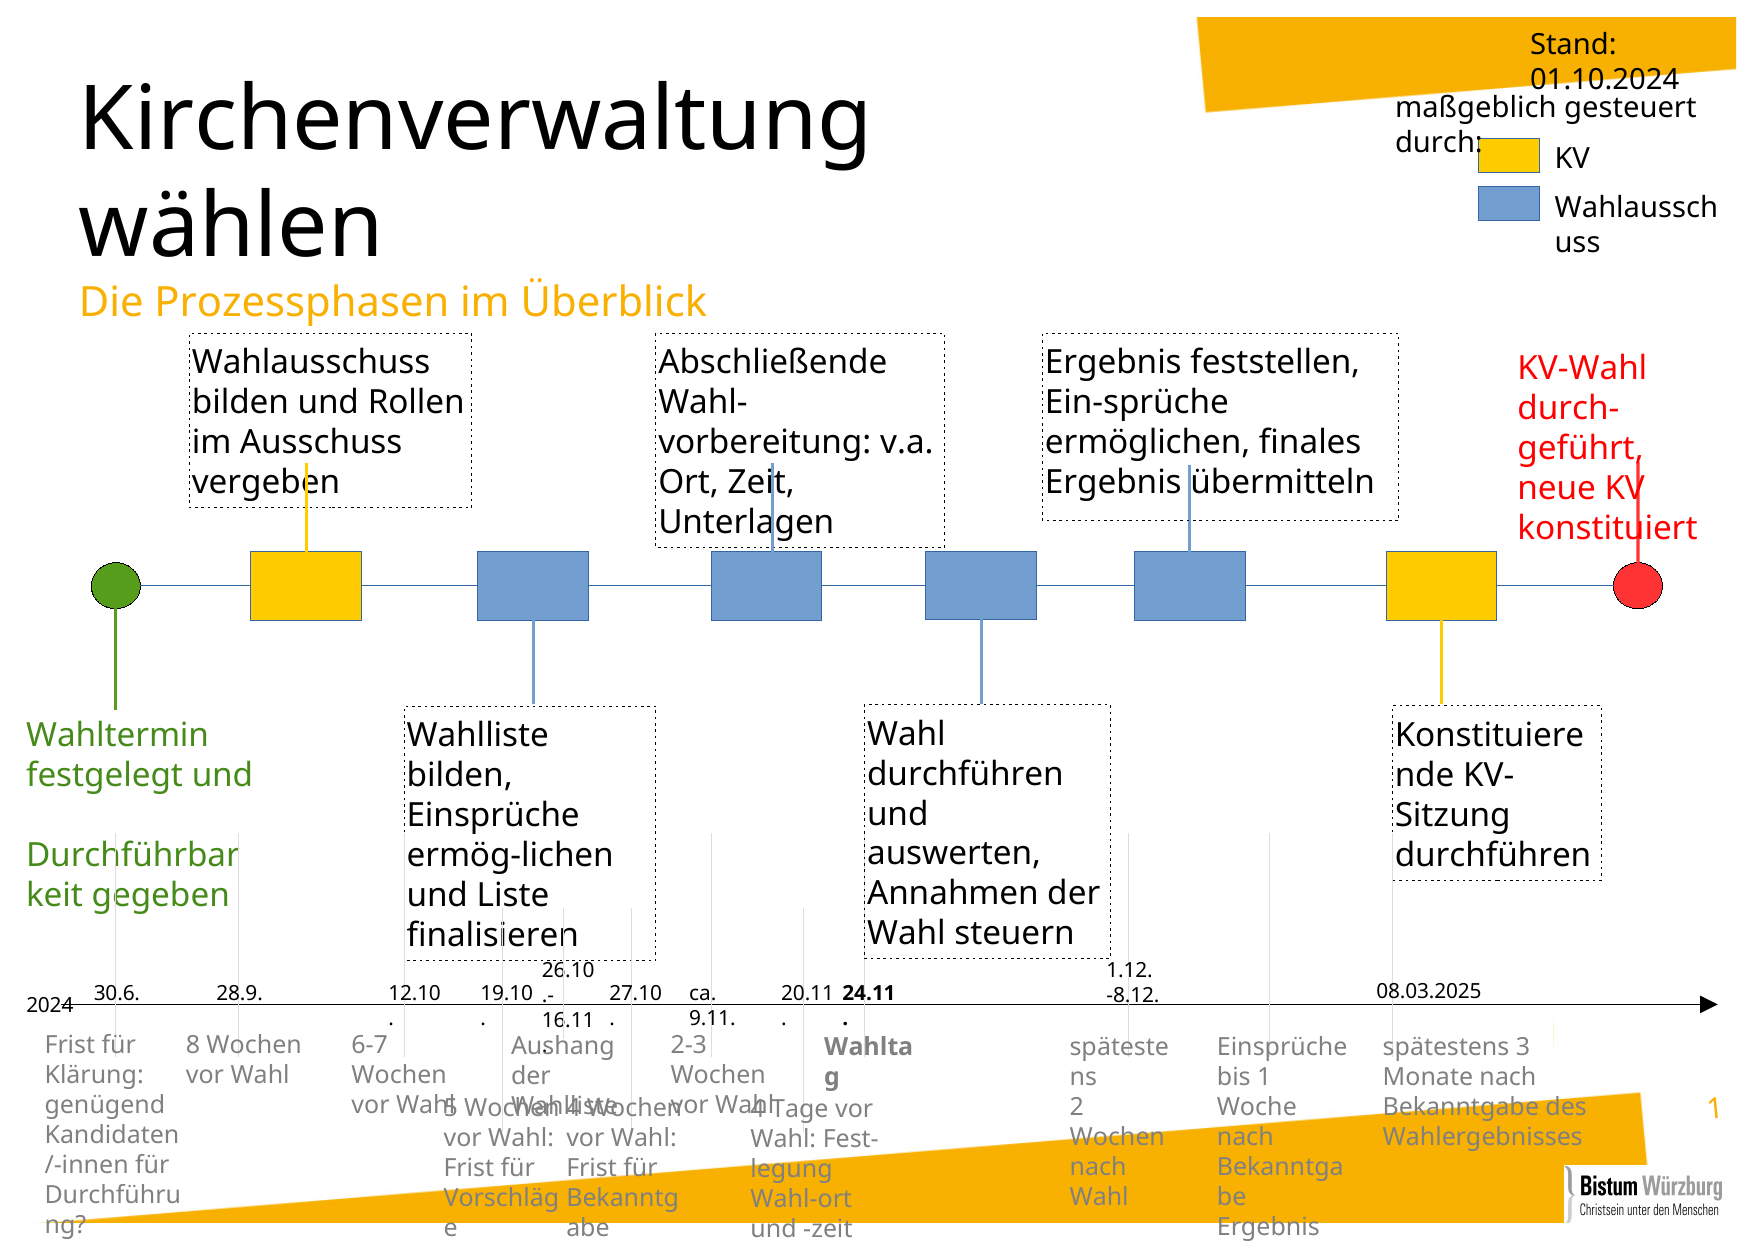

# Kirchenverwaltung wählen Die Prozessphasen im Überblick
maßgeblich gesteuert durch:
KV
Wahlausschuss
Wahlausschuss bilden und Rollen im Ausschuss vergeben
Abschließende Wahl-vorbereitung: v.a. Ort, Zeit, Unterlagen
Ergebnis feststellen, Ein-sprüche ermöglichen, finales Ergebnis übermitteln
KV-Wahl durch-geführt, neue KV konstituiert
Wahl durchführen und auswerten, Annahmen der Wahl steuern
Wahltermin festgelegt und Durchführbarkeit gegeben
Konstituierende KV-Sitzung durchführen
Wahlliste bilden, Einsprüche ermög-lichen und Liste finalisieren
1.12.
-8.12.
26.10.-16.11.
08.03.2025
24.11.
30.6.
28.9.
12.10.
19.10.
27.10.
ca. 9.11.
20.11.
2024
Frist für Klärung: genügend Kandidaten/-innen für Durchführung?
8 Wochen vor Wahl
6-7 Wochen vor Wahl
2-3 Wochen vor Wahl
Aushang der Wahlliste
Wahltag
spätestens
2 Wochen nach Wahl
Einsprüche bis 1 Woche nach Bekanntgabe Ergebnis
spätestens 3 Monate nach Bekanntgabe des Wahlergebnisses
5 Wochen vor Wahl: Frist für Vorschläge
4 Wochen vor Wahl: Frist für Bekanntgabe
4 Tage vor Wahl: Fest-legung Wahl-ort und -zeit